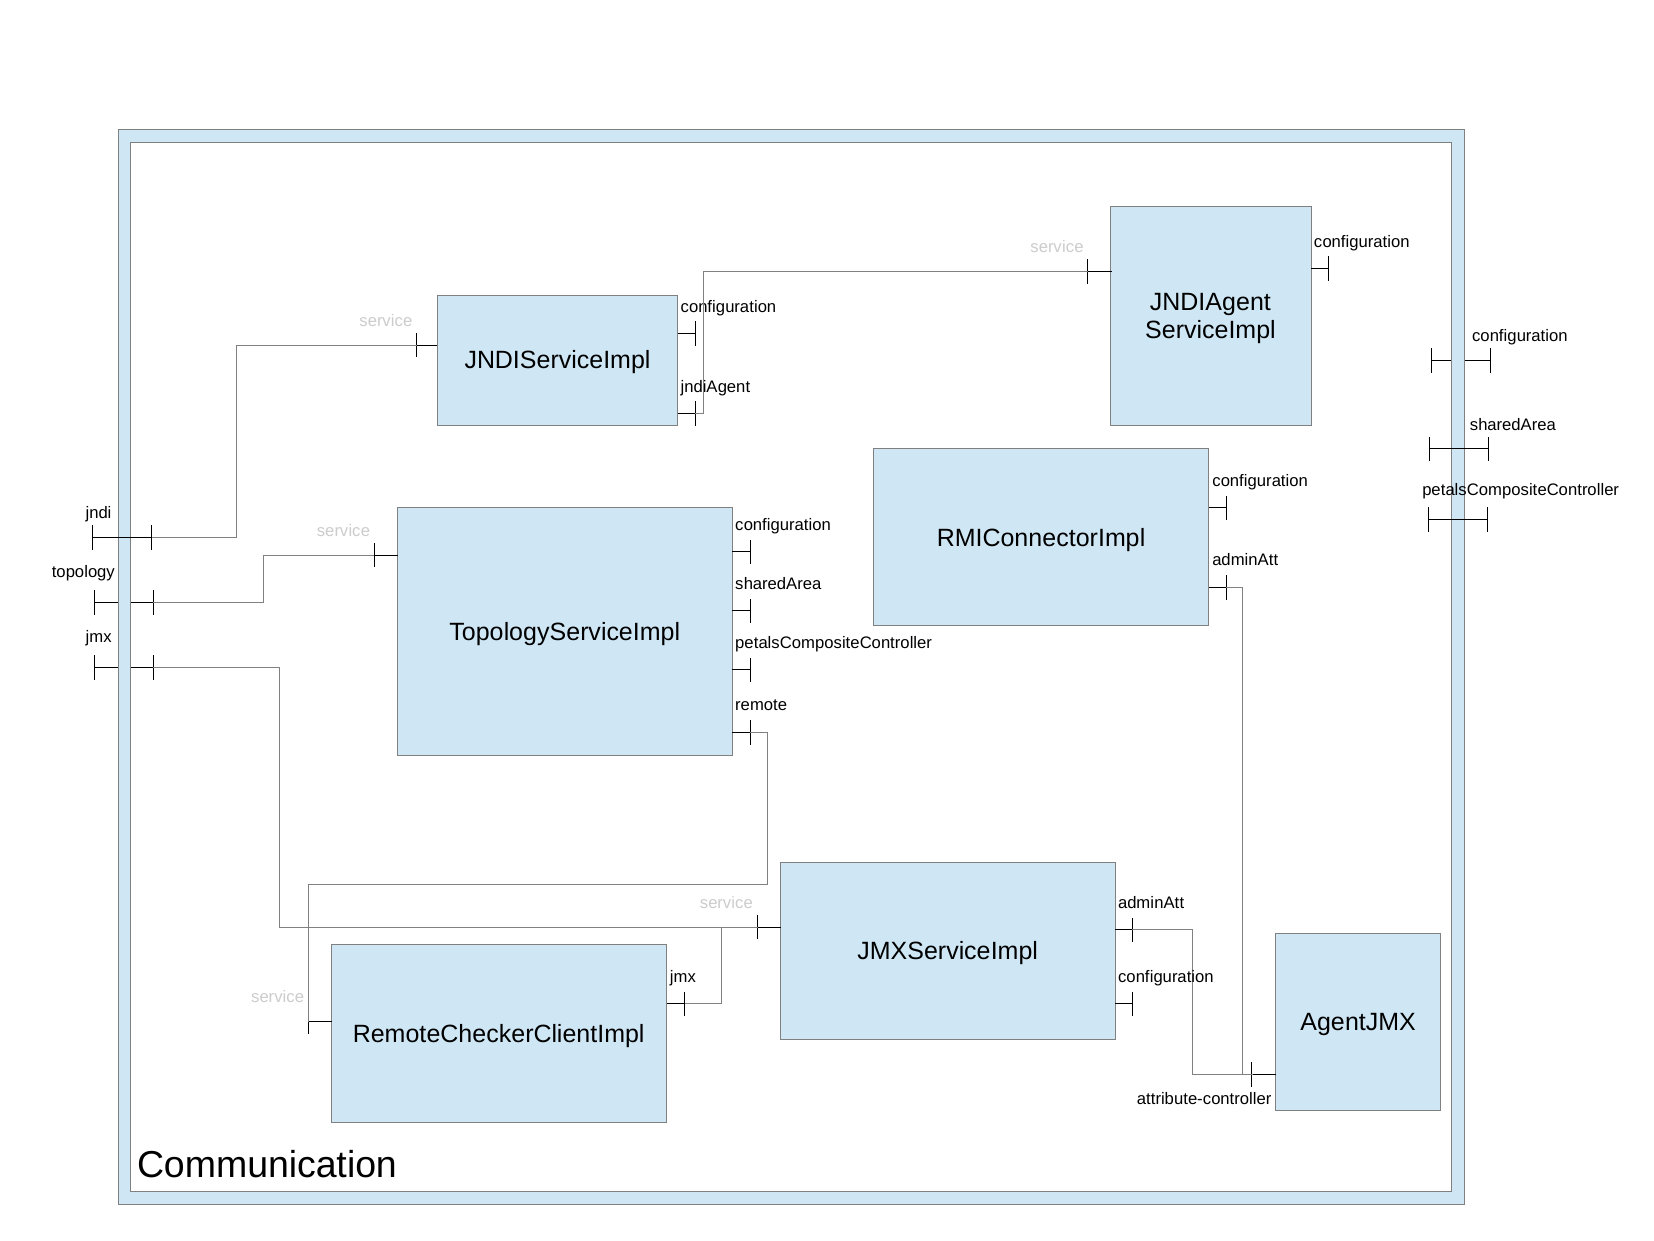

JNDIAgent
ServiceImpl
configuration
service
configuration
JNDIServiceImpl
service
configuration
jndiAgent
sharedArea
RMIConnectorImpl
configuration
petalsCompositeController
jndi
TopologyServiceImpl
configuration
service
adminAtt
topology
sharedArea
jmx
petalsCompositeController
remote
JMXServiceImpl
service
adminAtt
AgentJMX
RemoteCheckerClientImpl
jmx
configuration
service
attribute-controller
Communication